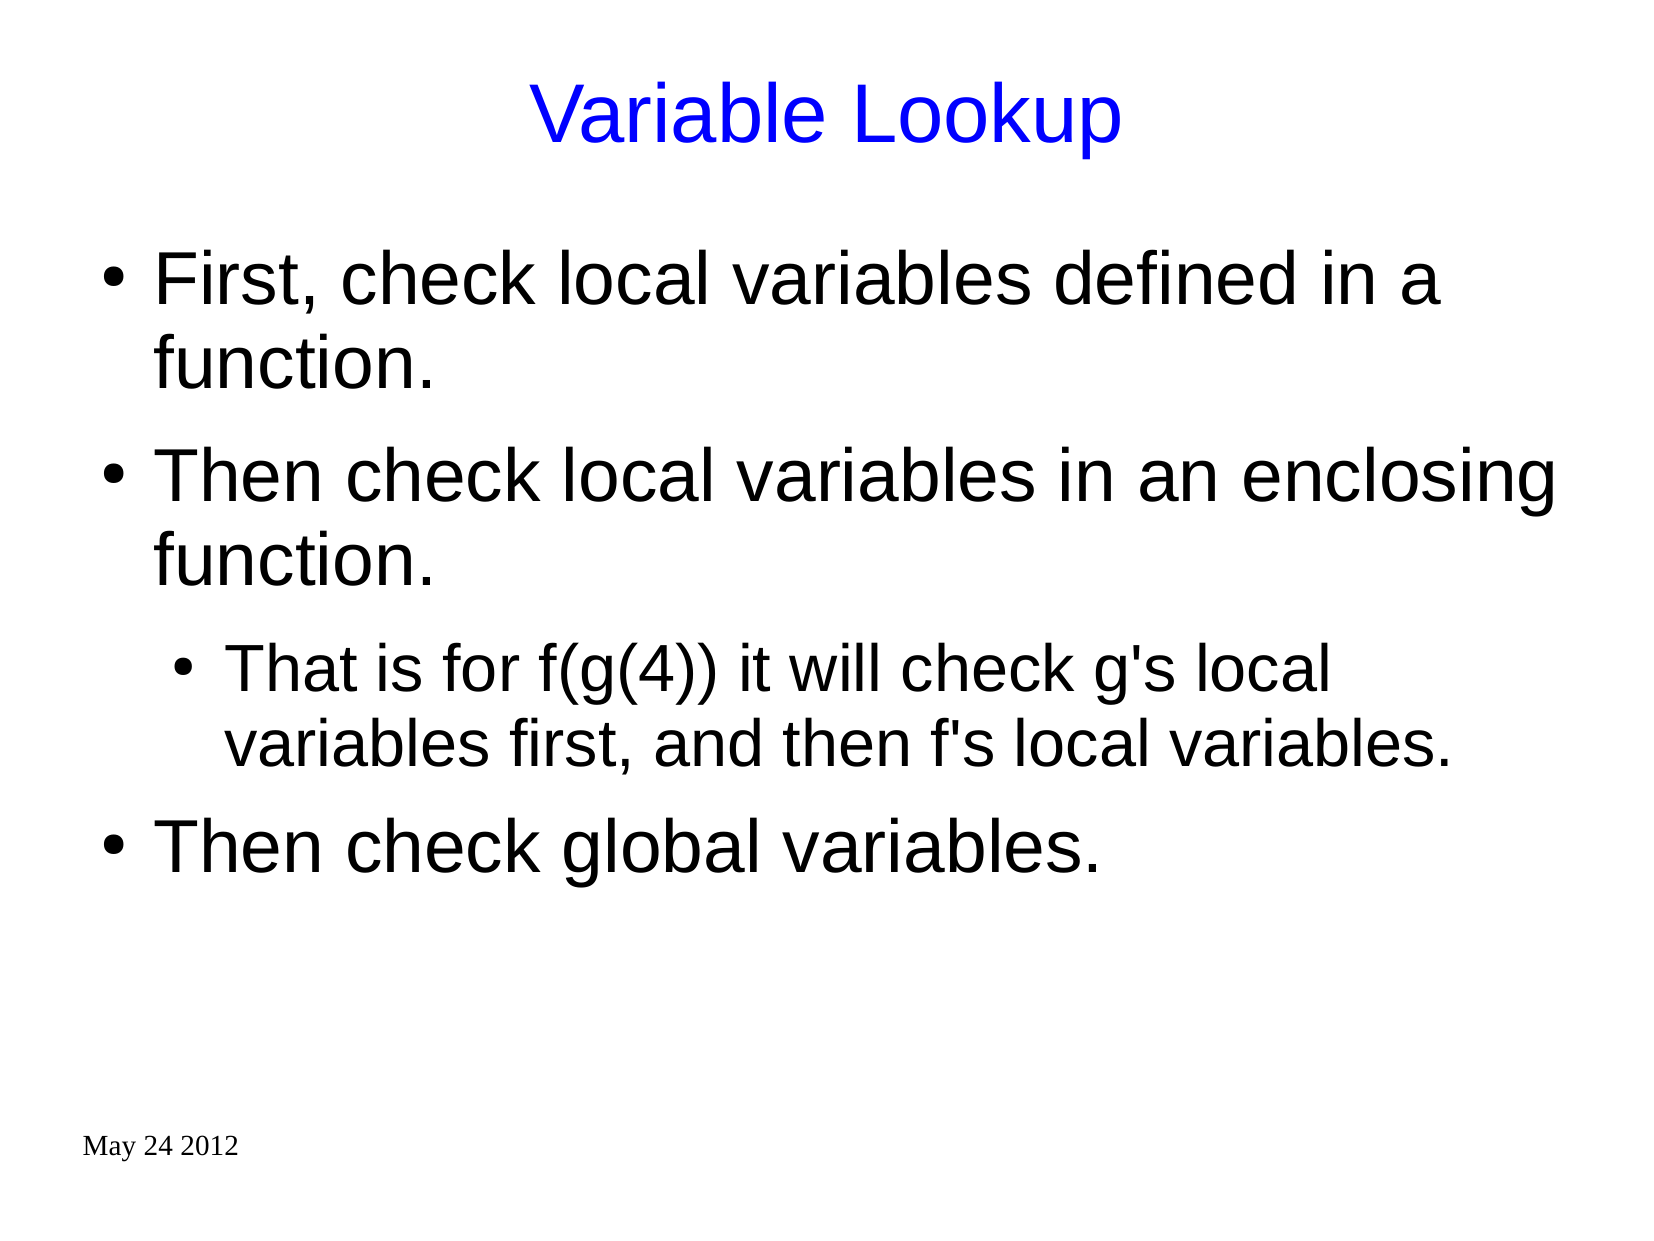

# Variable Lookup
First, check local variables defined in a function.
Then check local variables in an enclosing function.
That is for f(g(4)) it will check g's local variables first, and then f's local variables.
Then check global variables.
May 24 2012